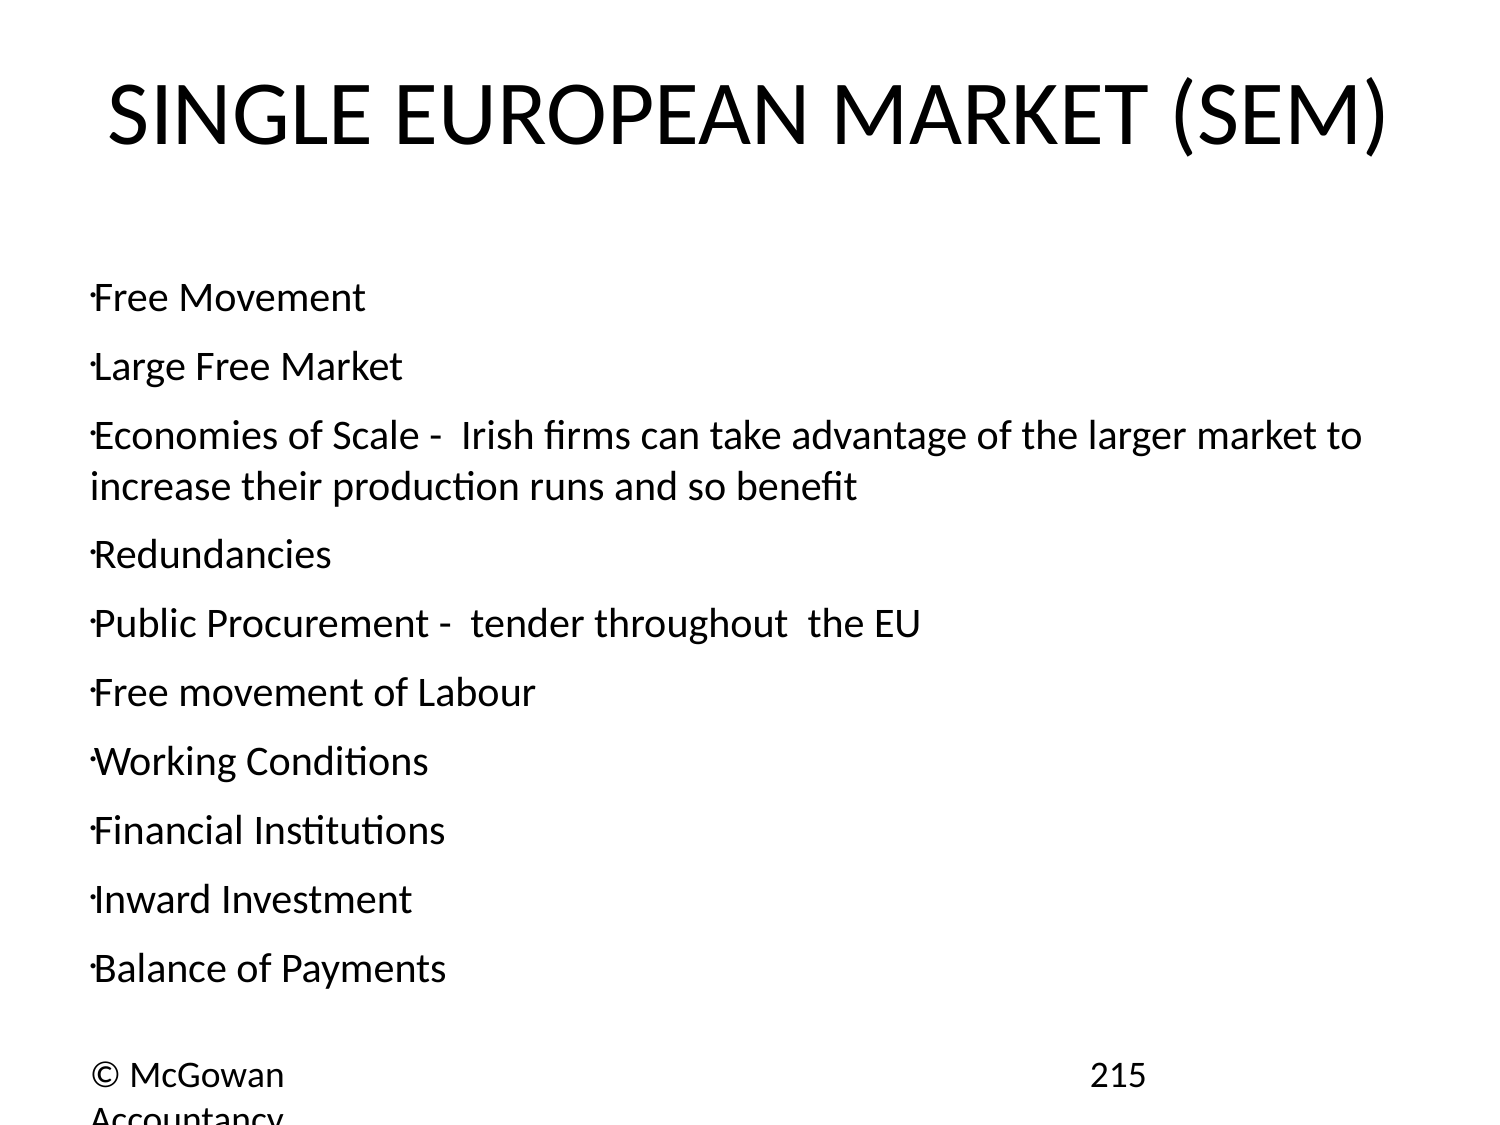

# SINGLE EUROPEAN MARKET (SEM)
Free Movement
Large Free Market
Economies of Scale - Irish firms can take advantage of the larger market to increase their production runs and so benefit
Redundancies
Public Procurement - tender throughout the EU
Free movement of Labour
Working Conditions
Financial Institutions
Inward Investment
Balance of Payments
© McGowan Accountancy Services
215